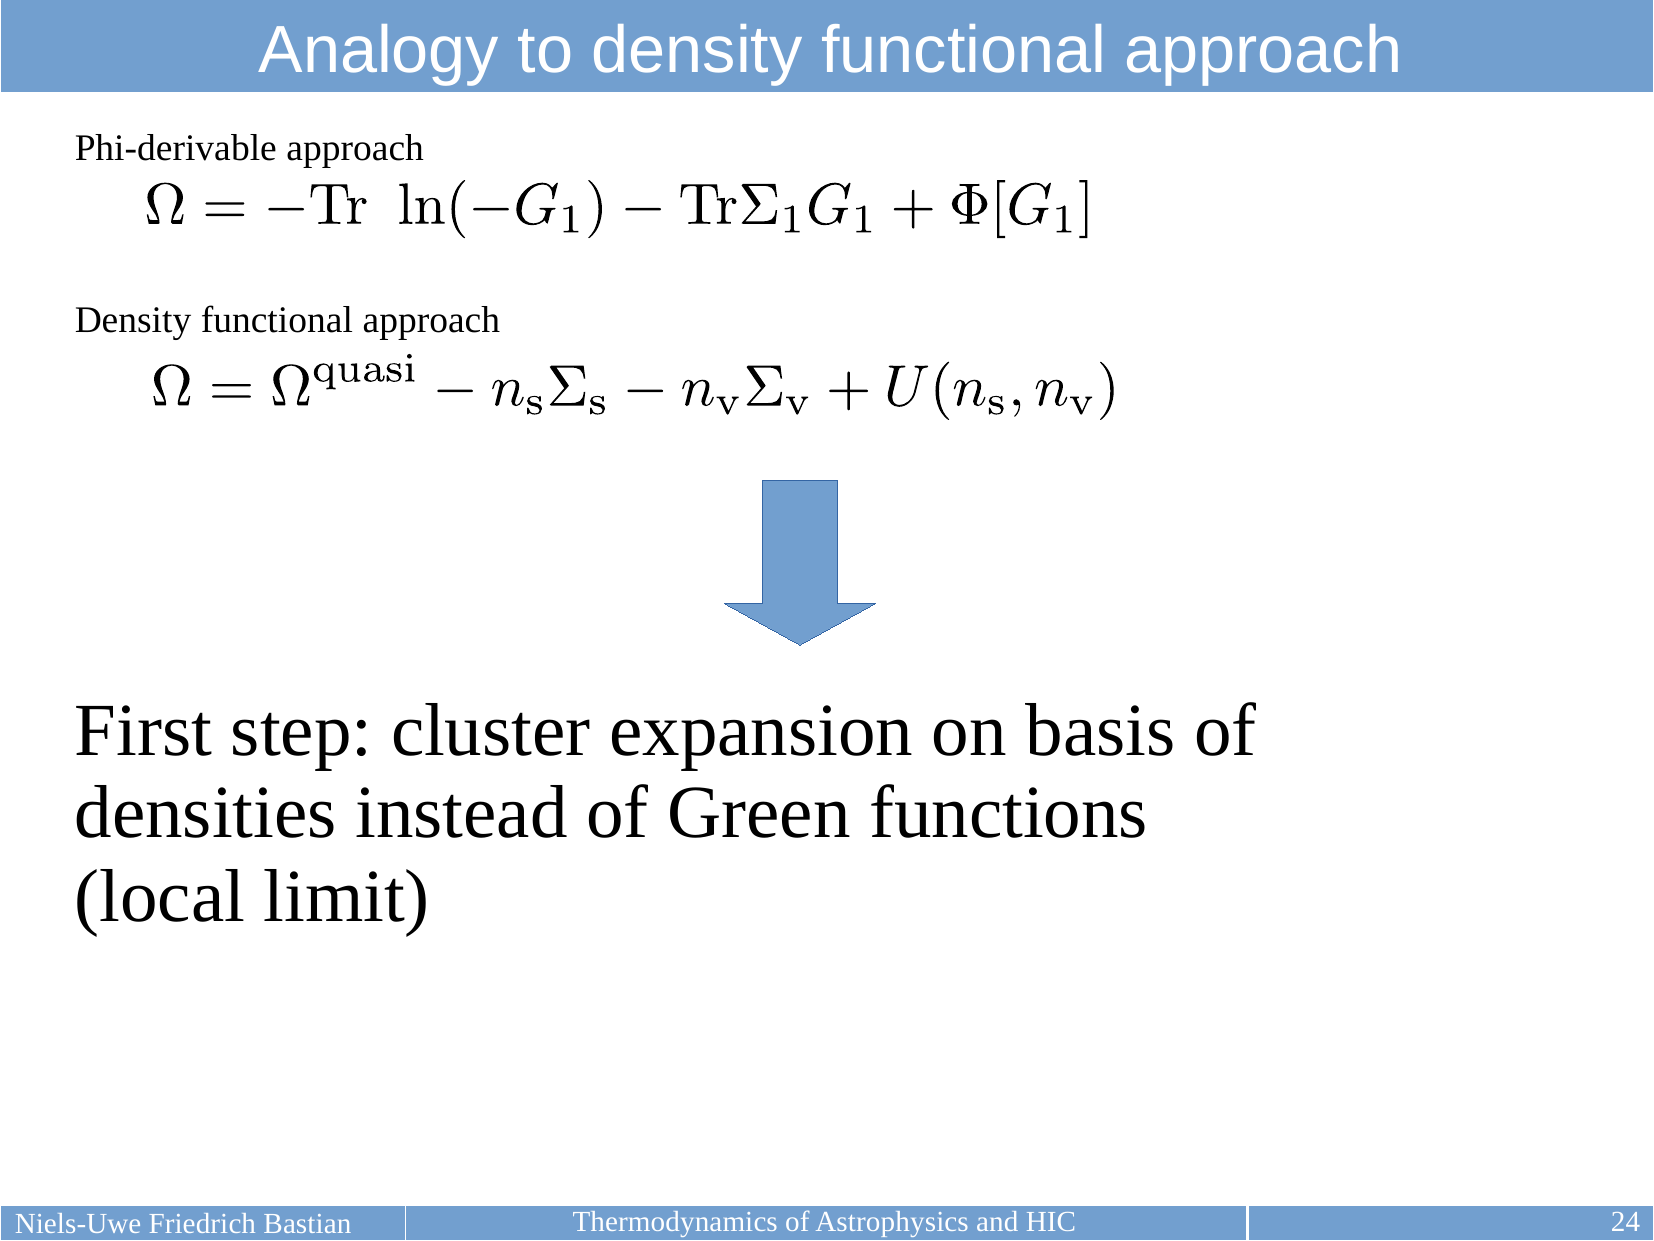

# Analogy to density functional approach
Phi-derivable approach
Density functional approach
First step: cluster expansion on basis of densities instead of Green functions
(local limit)
Thermodynamics of Astrophysics and HIC
24